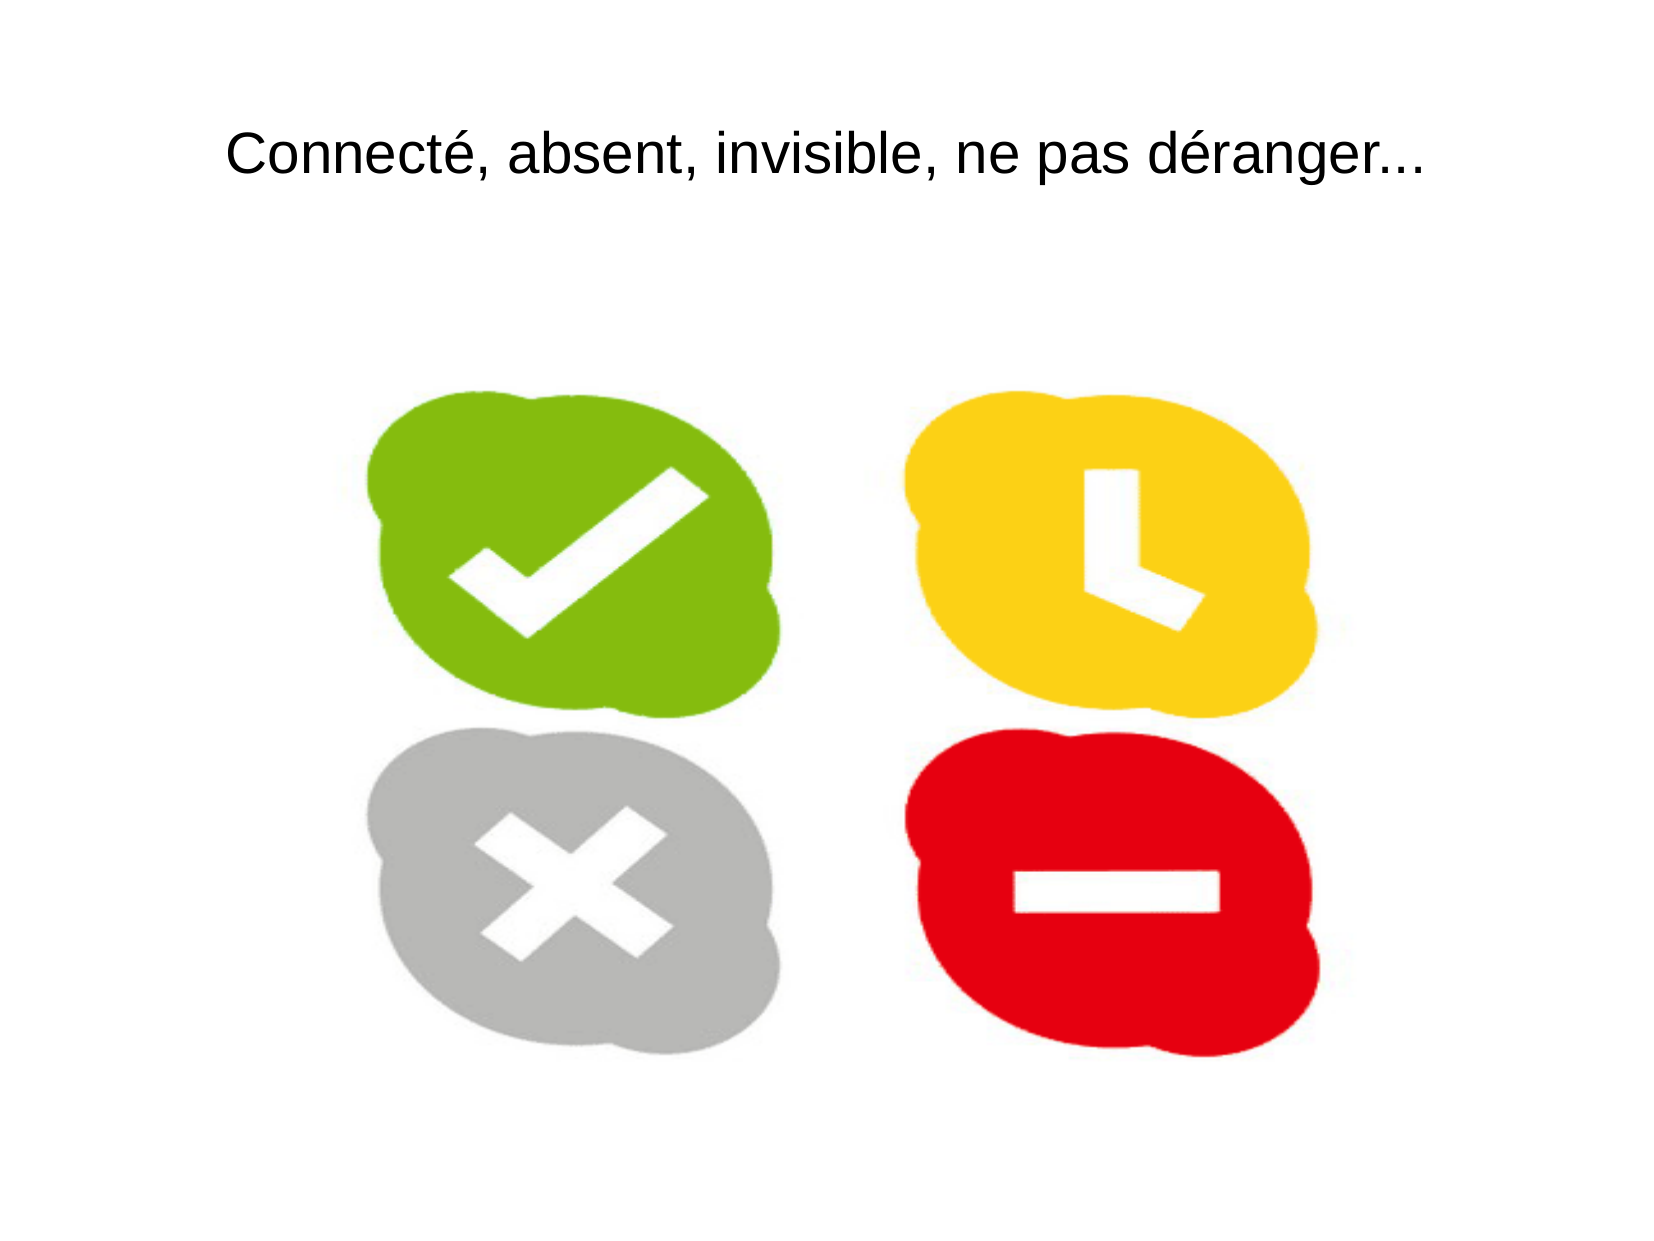

# Connecté, absent, invisible, ne pas déranger...